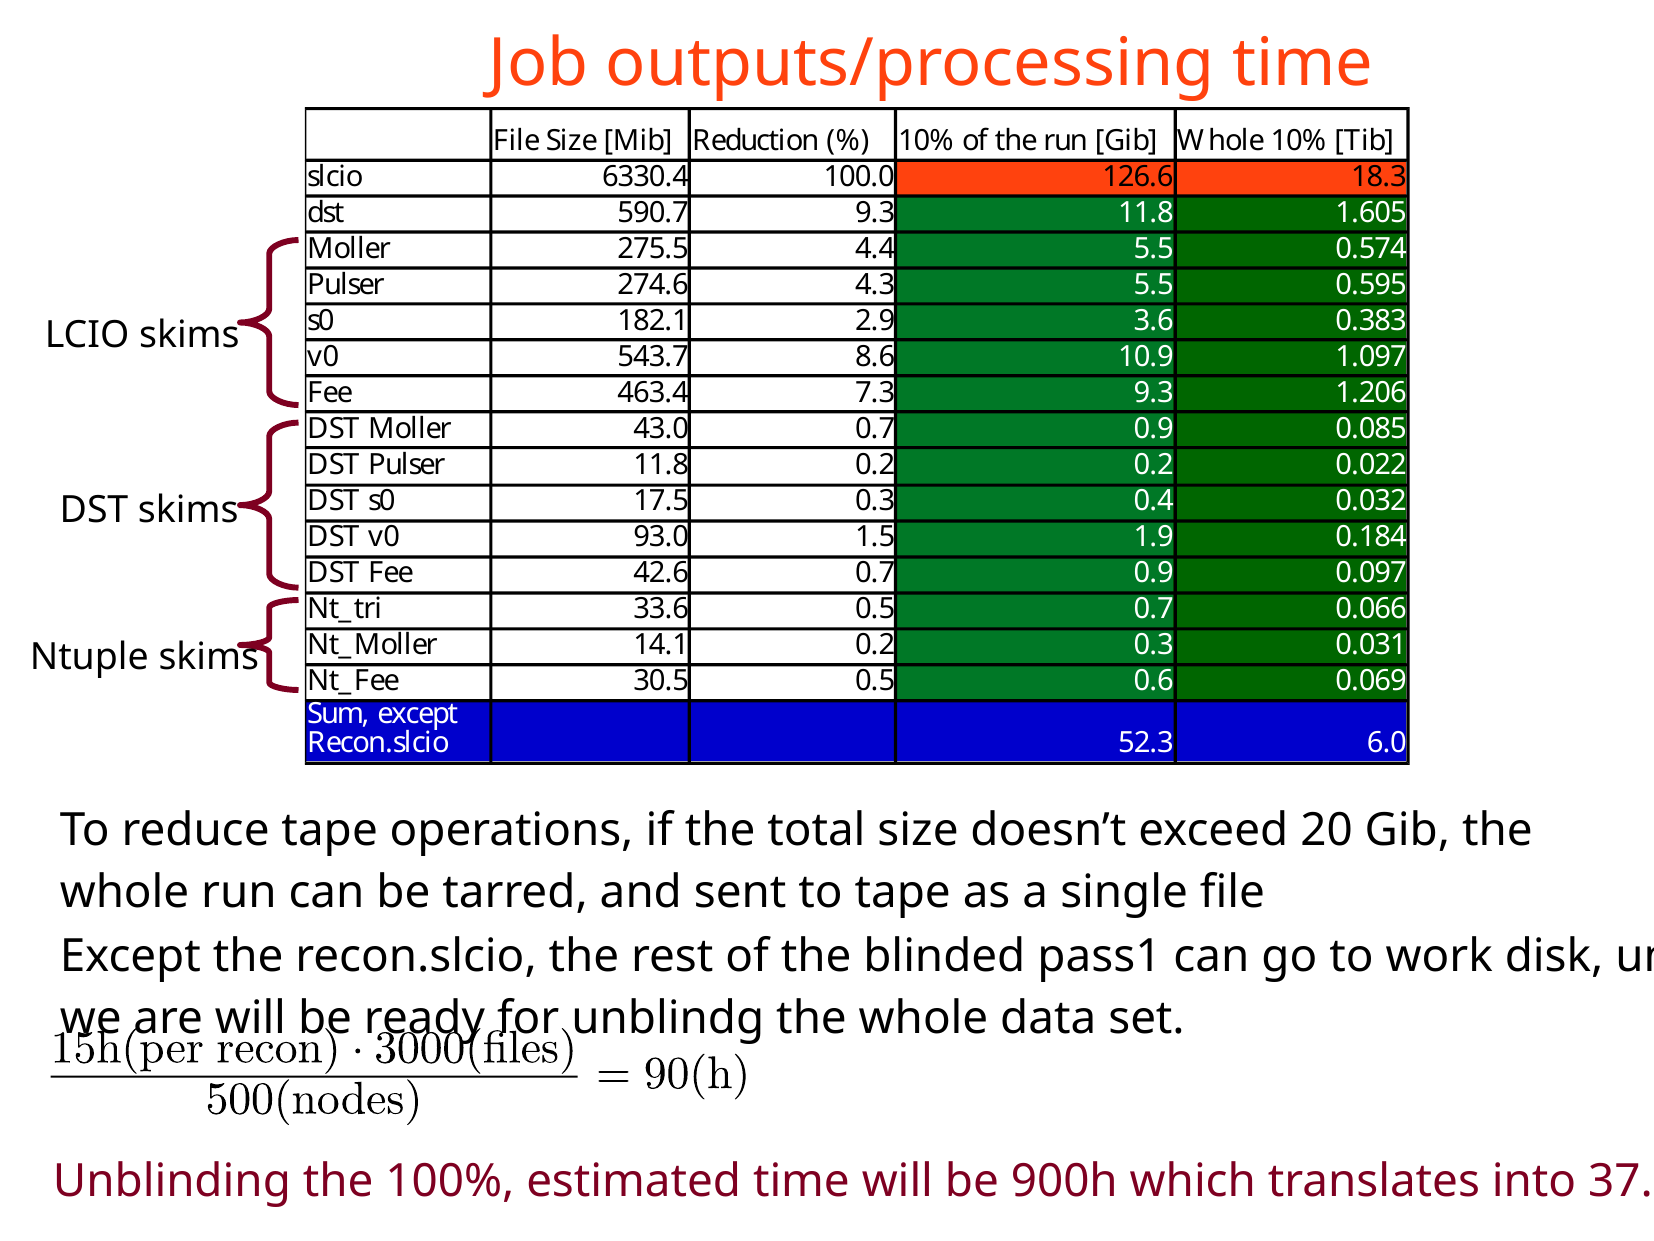

Job outputs/processing time
LCIO skims
DST skims
Ntuple skims
To reduce tape operations, if the total size doesn’t exceed 20 Gib, the whole run can be tarred, and sent to tape as a single file
Except the recon.slcio, the rest of the blinded pass1 can go to work disk, until
we are will be ready for unblindg the whole data set.
Unblinding the 100%, estimated time will be 900h which translates into 37.5 days